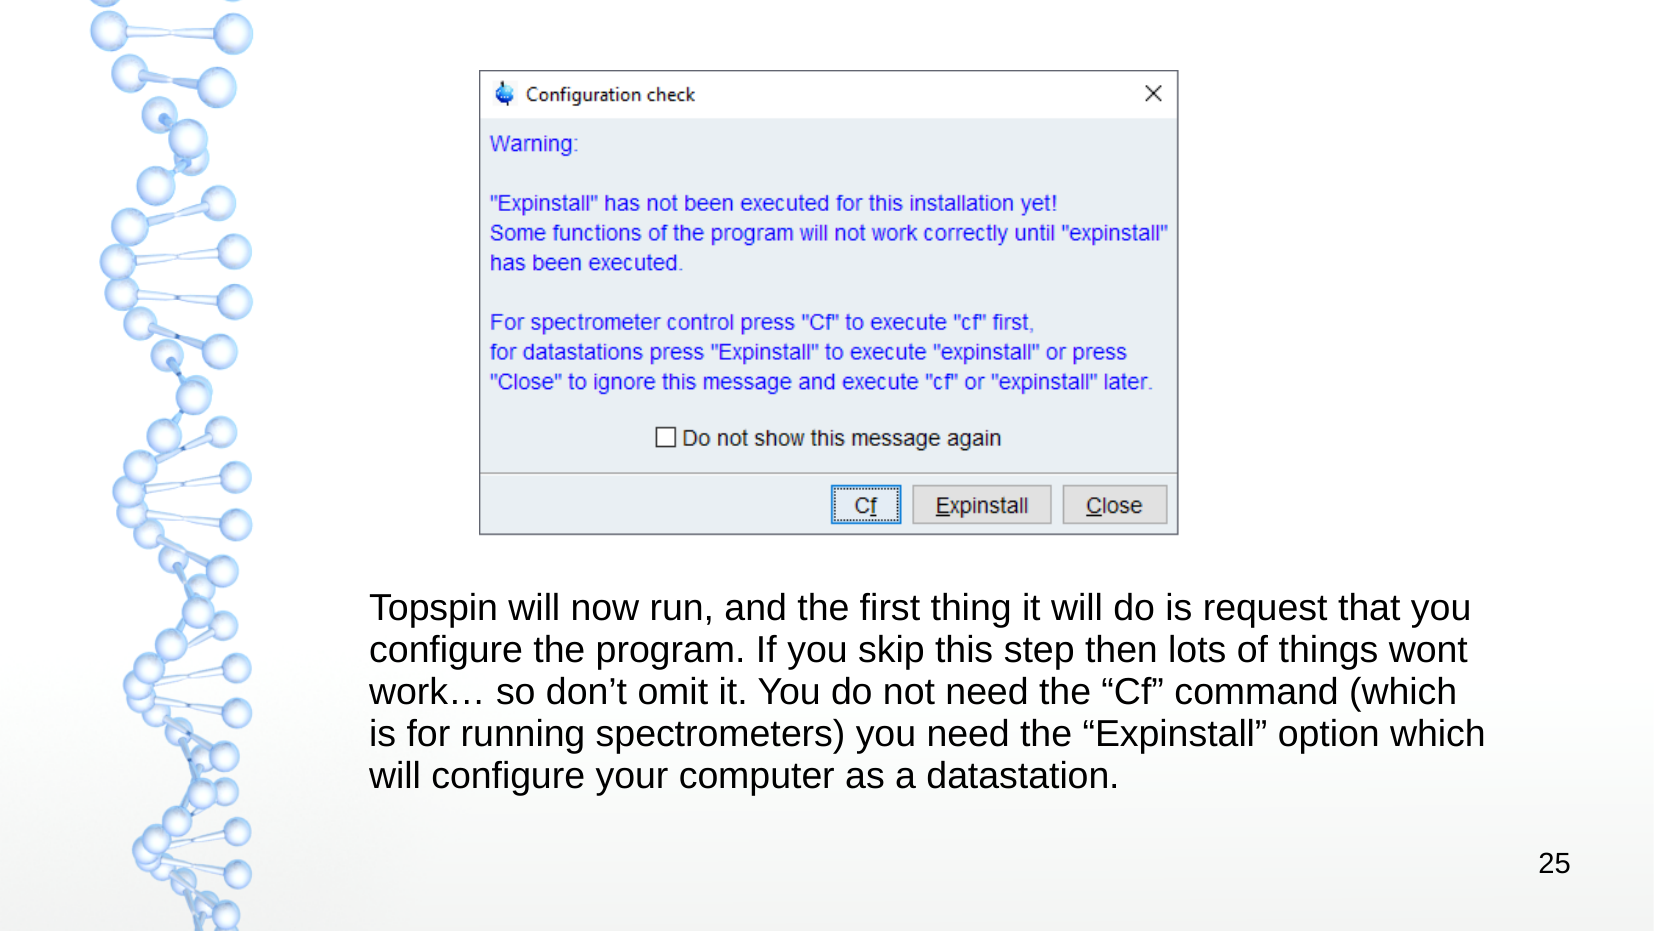

Topspin will now run, and the first thing it will do is request that you
configure the program. If you skip this step then lots of things wont
work… so don’t omit it. You do not need the “Cf” command (which
is for running spectrometers) you need the “Expinstall” option which
will configure your computer as a datastation.
25